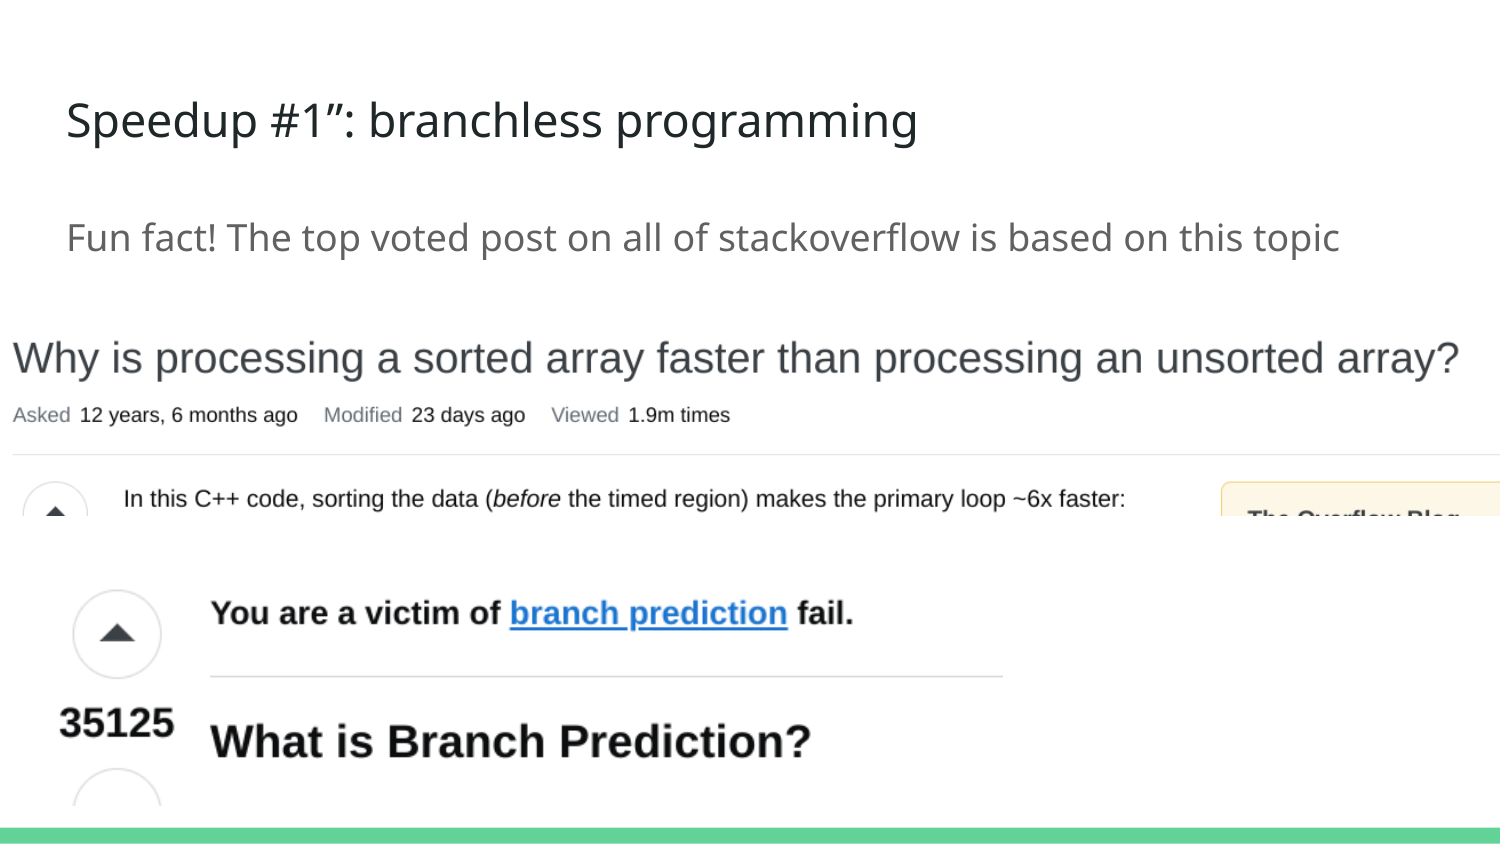

# Speedup #1”: branchless programming
Fun fact! The top voted post on all of stackoverflow is based on this topic